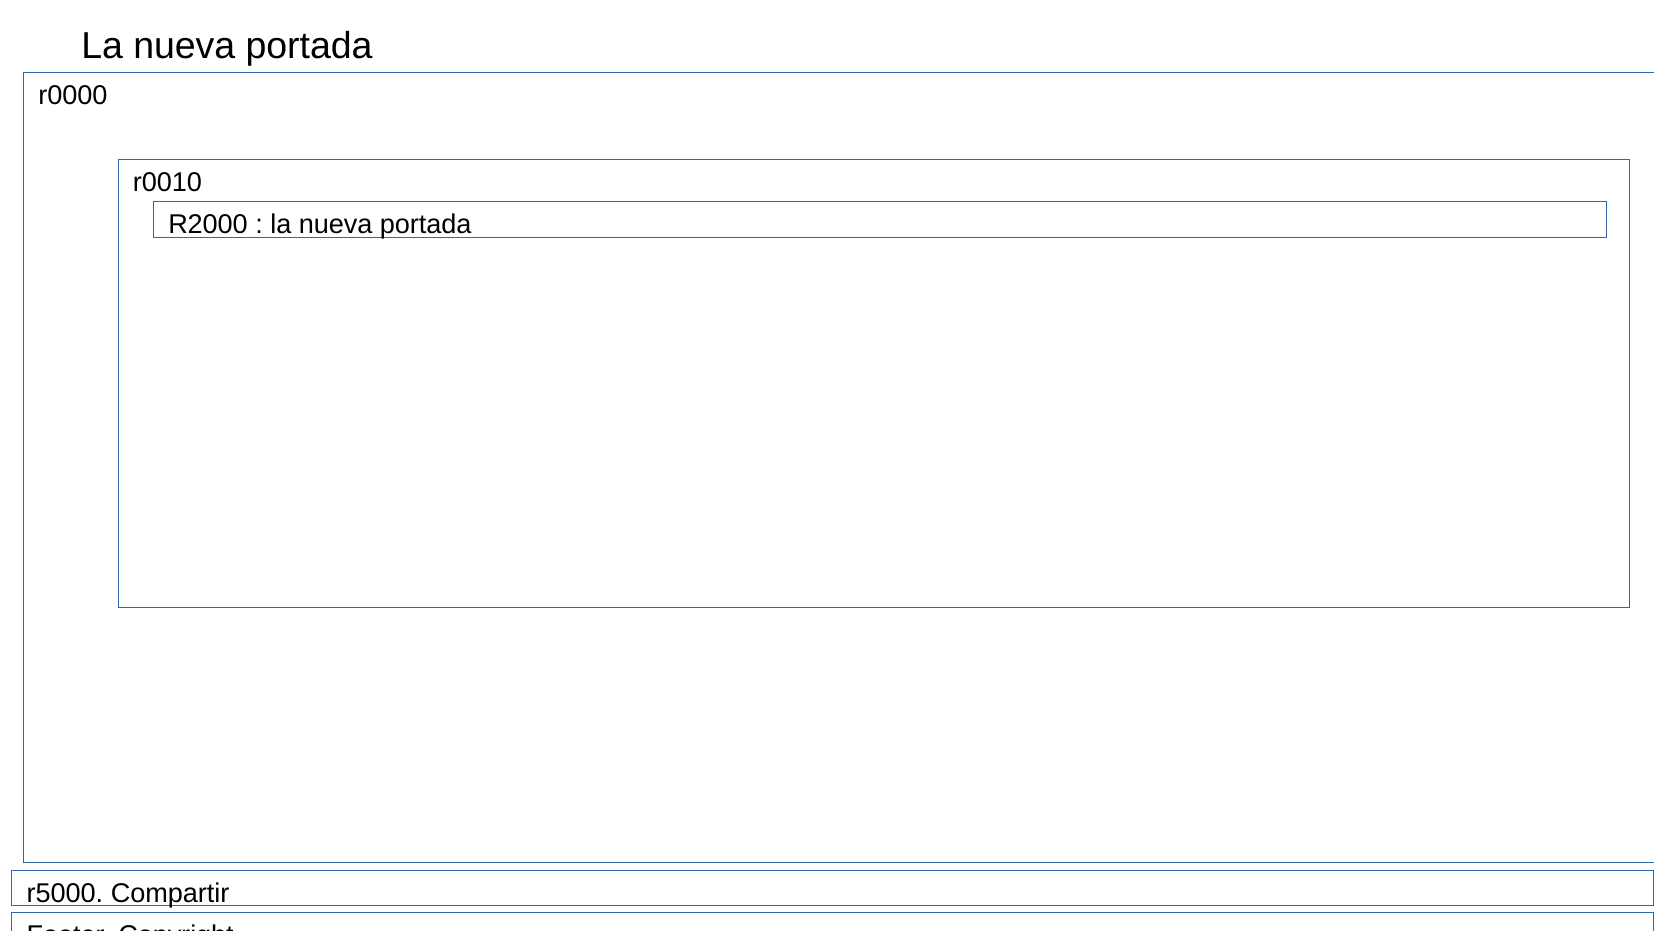

La nueva portada
r0000
r0010
R2000 : la nueva portada
r5000. Compartir
Footer. Copyright